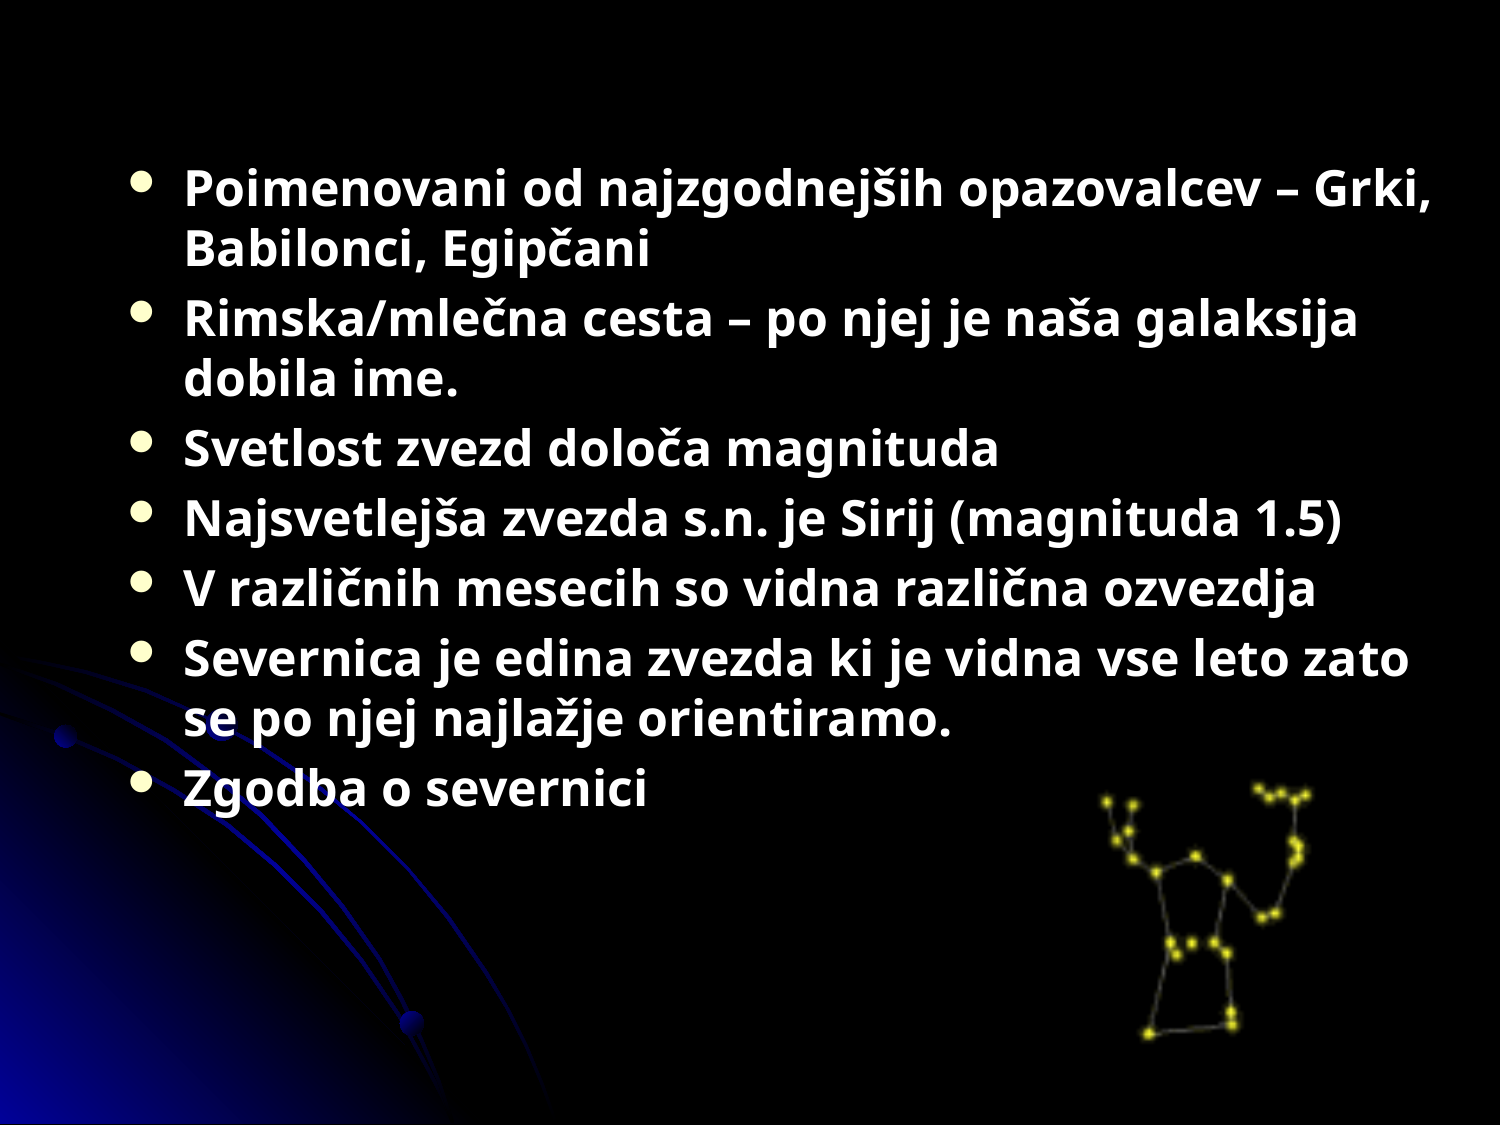

# Poimenovani od najzgodnejših opazovalcev – Grki, Babilonci, Egipčani
Rimska/mlečna cesta – po njej je naša galaksija dobila ime.
Svetlost zvezd določa magnituda
Najsvetlejša zvezda s.n. je Sirij (magnituda 1.5)
V različnih mesecih so vidna različna ozvezdja
Severnica je edina zvezda ki je vidna vse leto zato se po njej najlažje orientiramo.
Zgodba o severnici